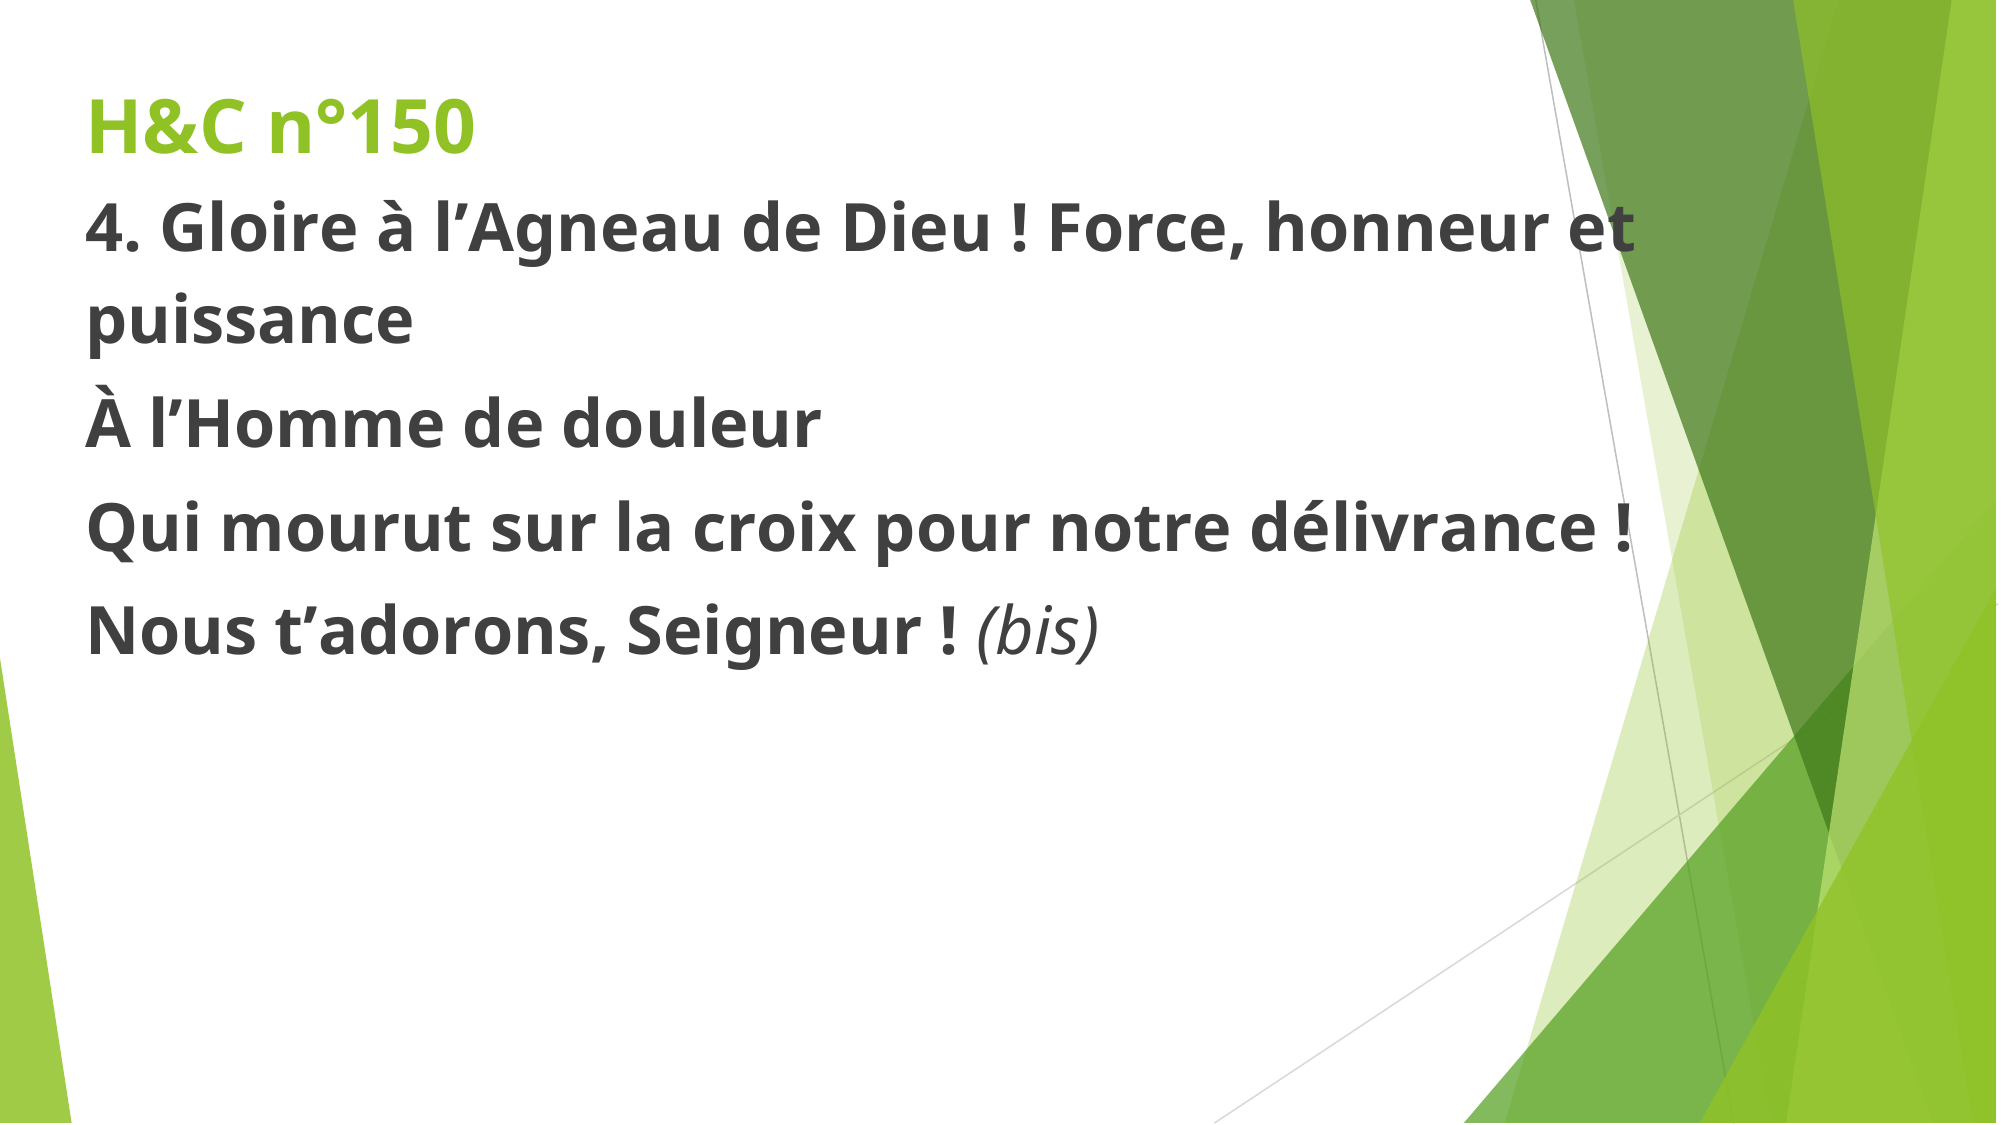

H&C n°150
4. Gloire à l’Agneau de Dieu ! Force, honneur et puissance
À l’Homme de douleur
Qui mourut sur la croix pour notre délivrance !
Nous t’adorons, Seigneur ! (bis)